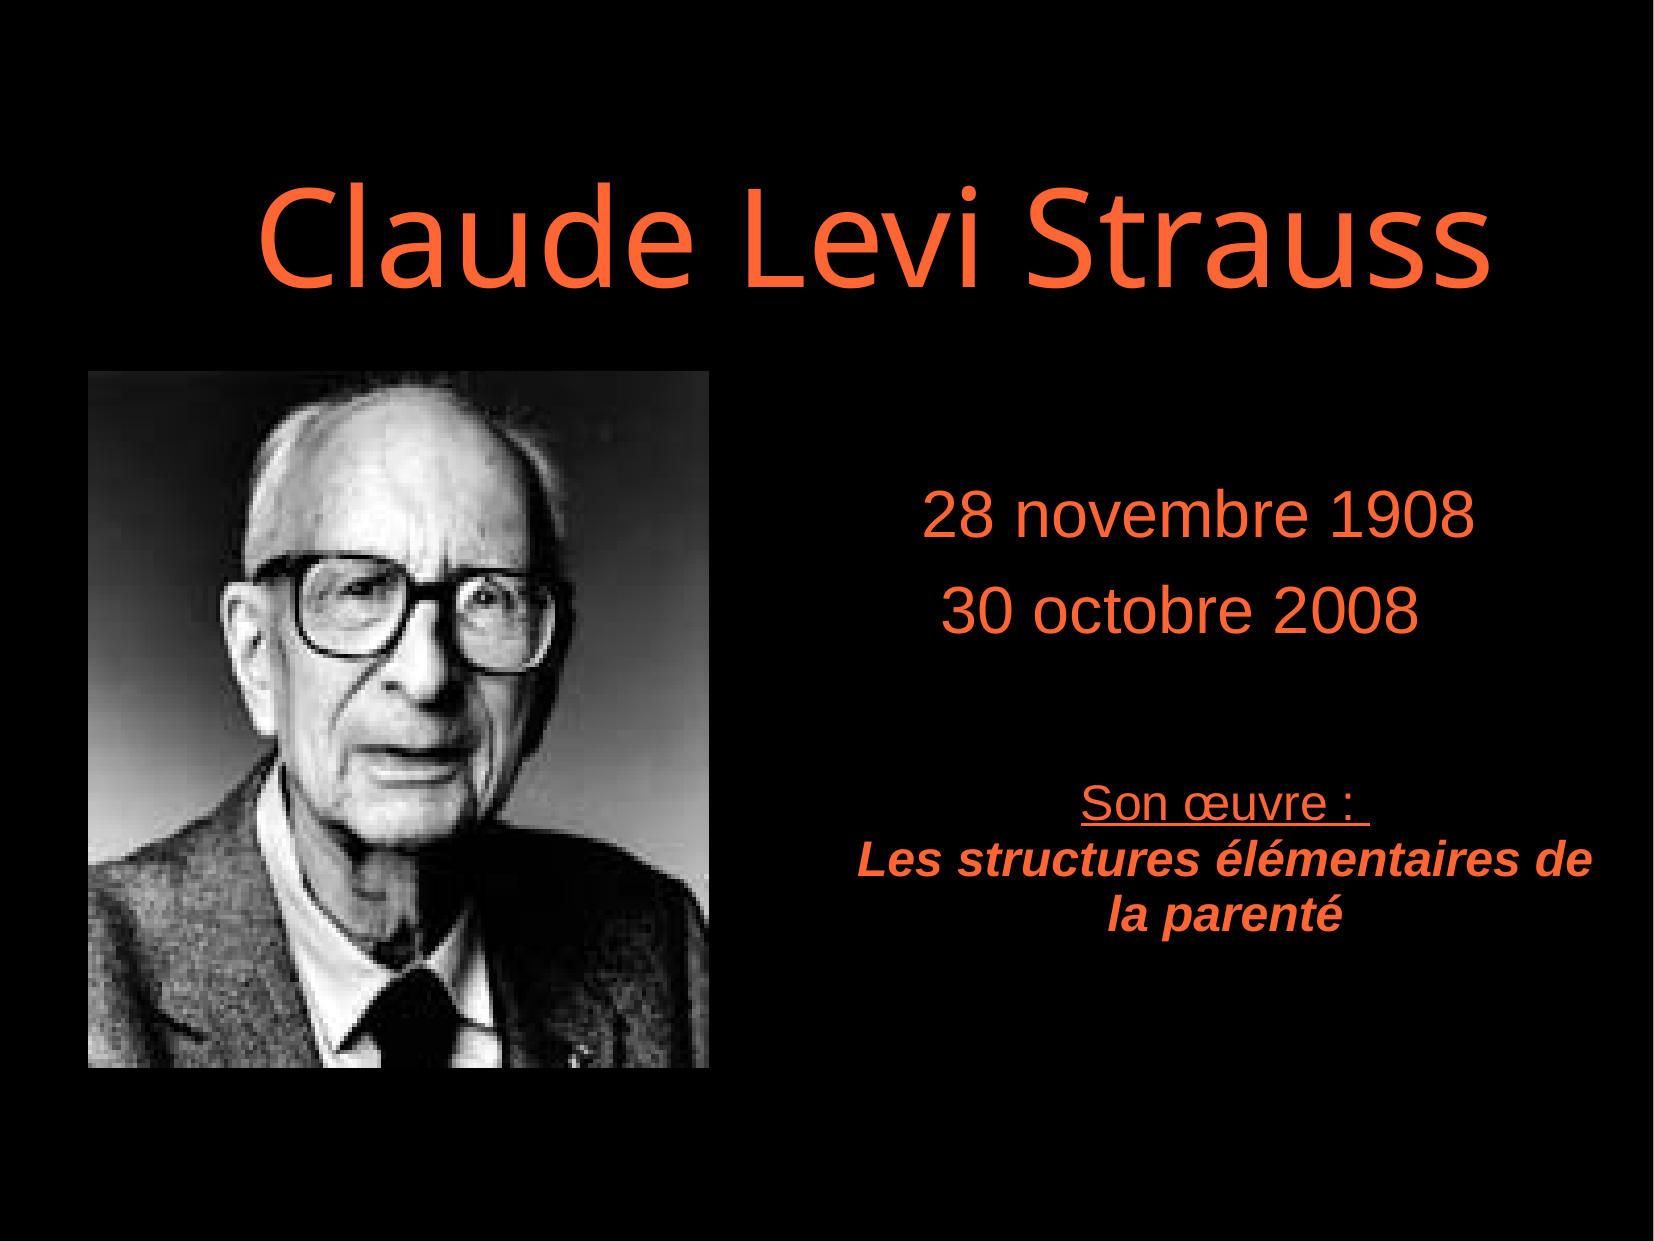

# Claude Levi Strauss
 28 novembre 1908
30 octobre 2008
Son œuvre :
Les structures élémentaires de la parenté